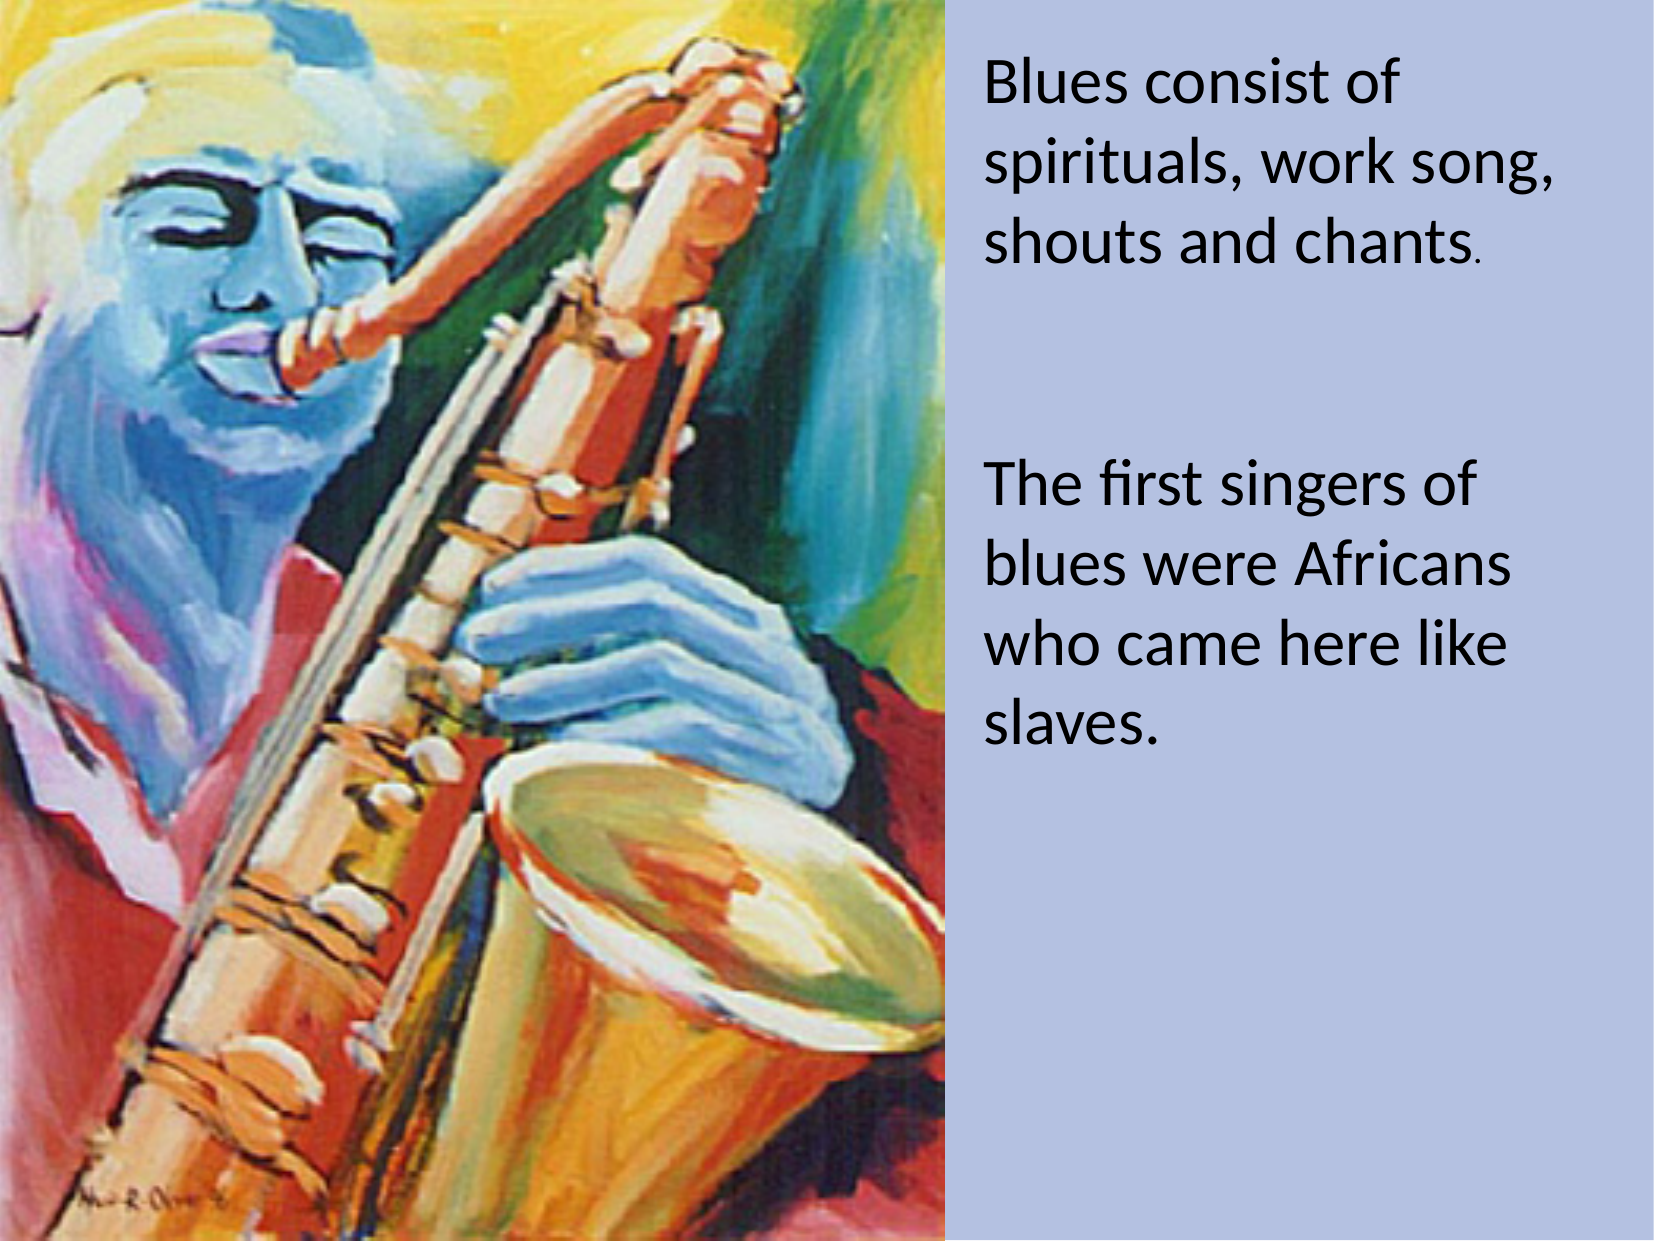

Blues consist of spirituals, work song, shouts and chants.
The first singers of blues were Africans who came here like slaves.